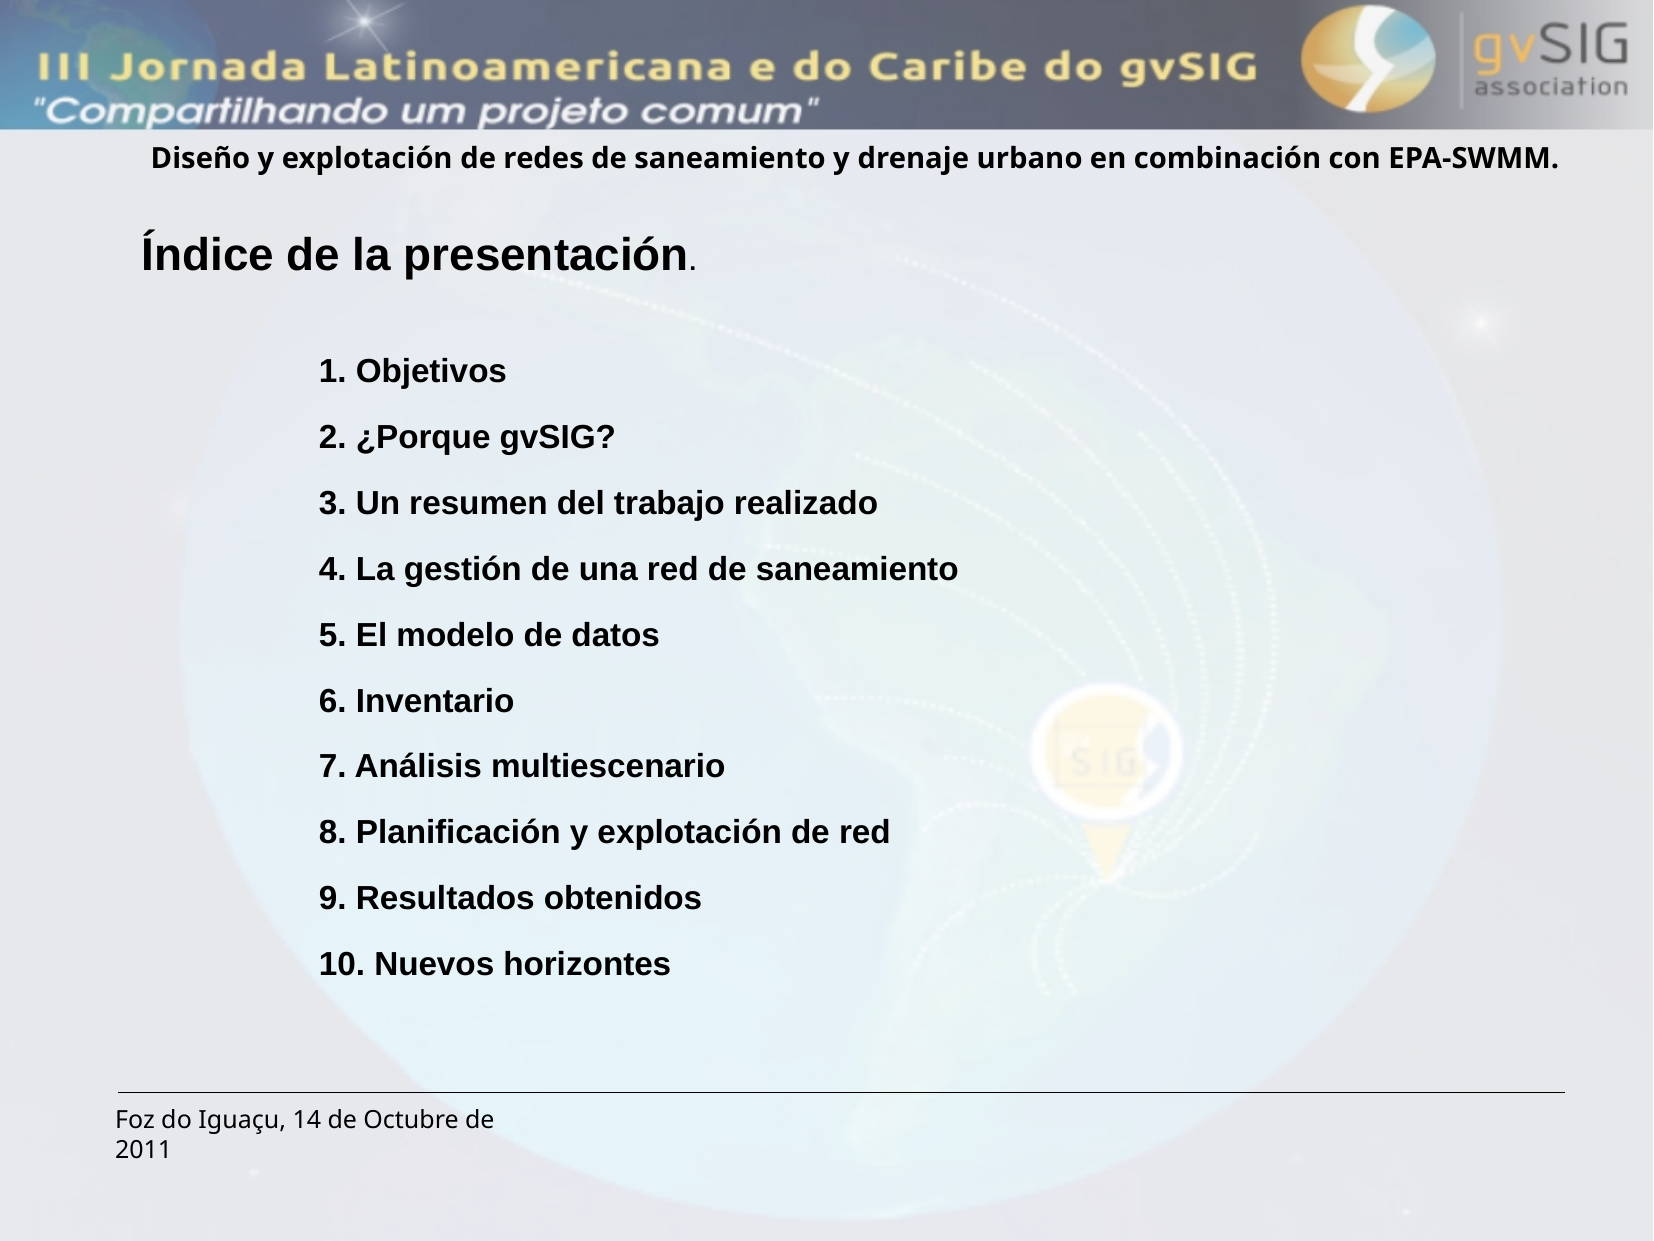

Diseño y explotación de redes de saneamiento y drenaje urbano en combinación con EPA-SWMM.
# Índice de la presentación.
1. Objetivos
2. ¿Porque gvSIG?
3. Un resumen del trabajo realizado
4. La gestión de una red de saneamiento
5. El modelo de datos
6. Inventario
7. Análisis multiescenario
8. Planificación y explotación de red
9. Resultados obtenidos
10. Nuevos horizontes
Foz do Iguaçu, 14 de Octubre de 2011